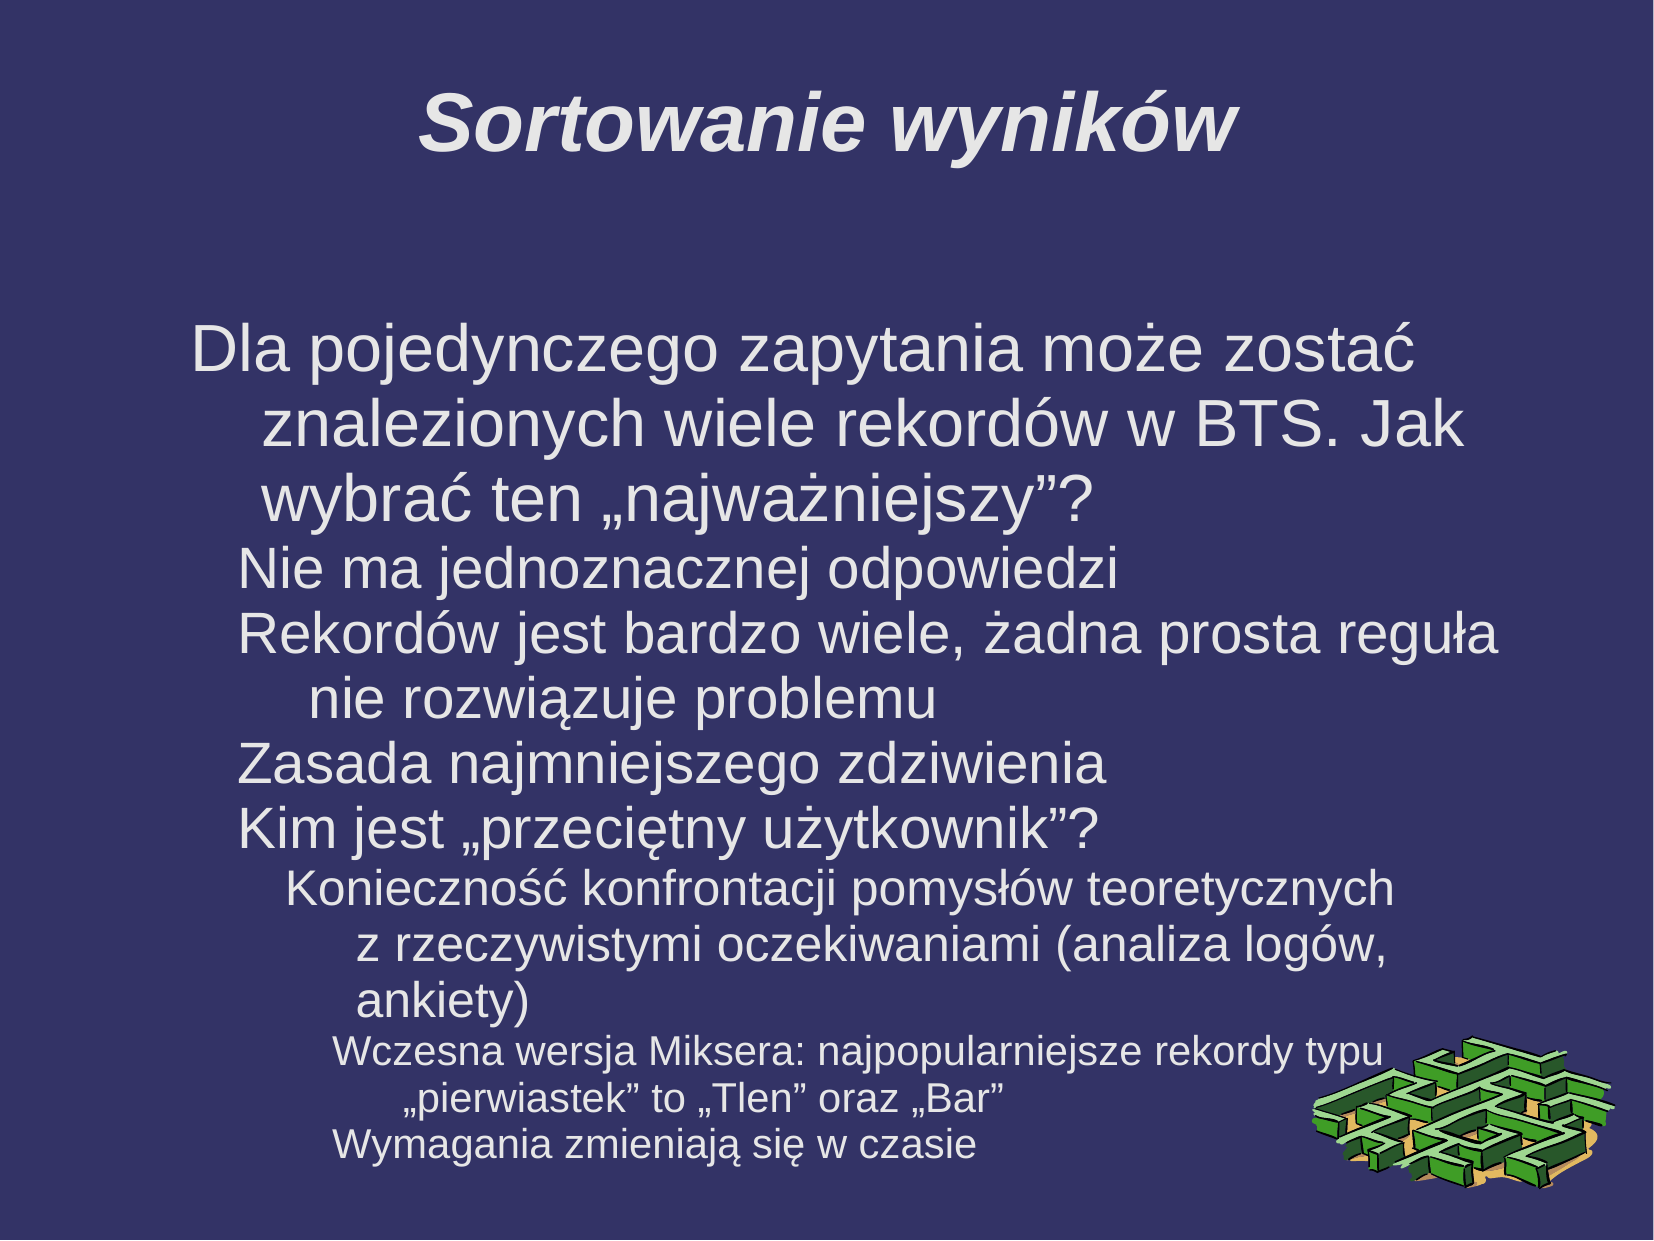

# Sortowanie wyników
Dla pojedynczego zapytania może zostać znalezionych wiele rekordów w BTS. Jak wybrać ten „najważniejszy”?
Nie ma jednoznacznej odpowiedzi
Rekordów jest bardzo wiele, żadna prosta reguła nie rozwiązuje problemu
Zasada najmniejszego zdziwienia
Kim jest „przeciętny użytkownik”?
Konieczność konfrontacji pomysłów teoretycznych z rzeczywistymi oczekiwaniami (analiza logów, ankiety)
Wczesna wersja Miksera: najpopularniejsze rekordy typu „pierwiastek” to „Tlen” oraz „Bar”
Wymagania zmieniają się w czasie